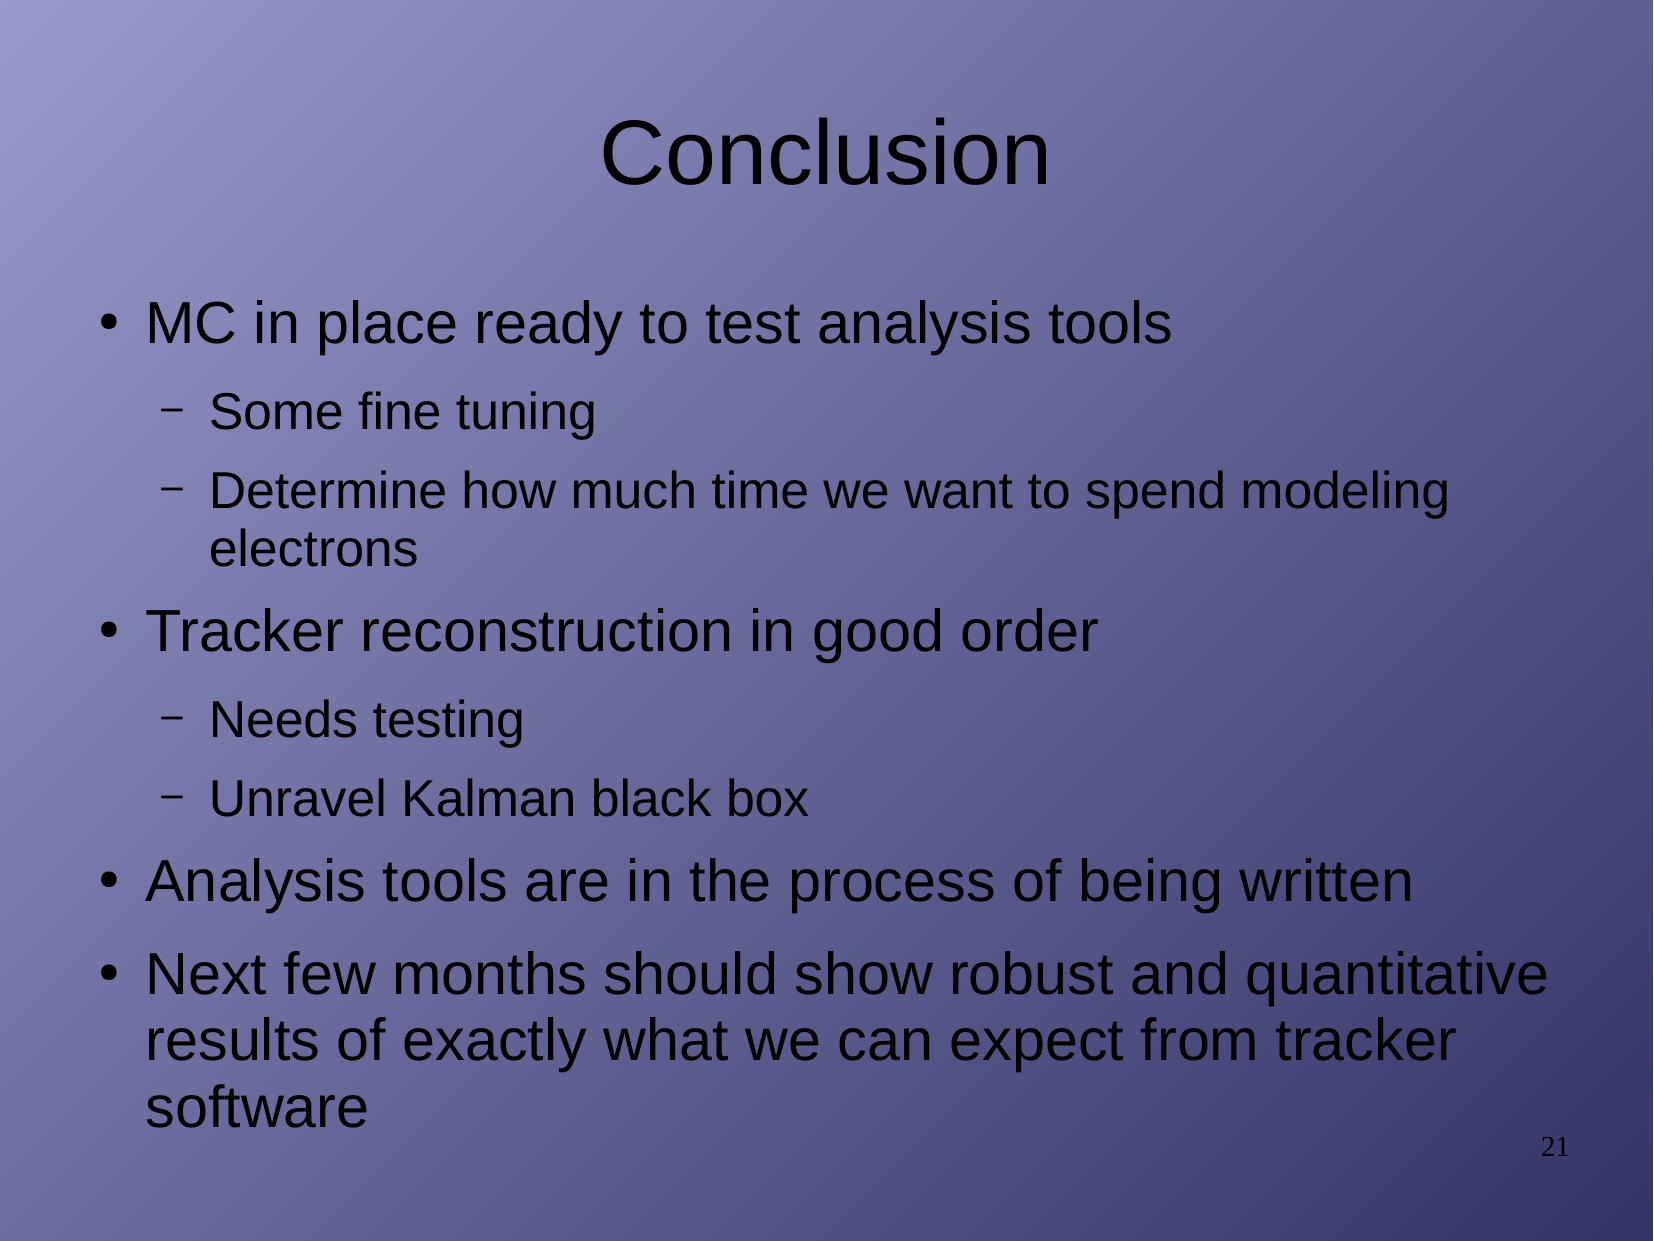

# Conclusion
MC in place ready to test analysis tools
Some fine tuning
Determine how much time we want to spend modeling electrons
Tracker reconstruction in good order
Needs testing
Unravel Kalman black box
Analysis tools are in the process of being written
Next few months should show robust and quantitative results of exactly what we can expect from tracker software
21